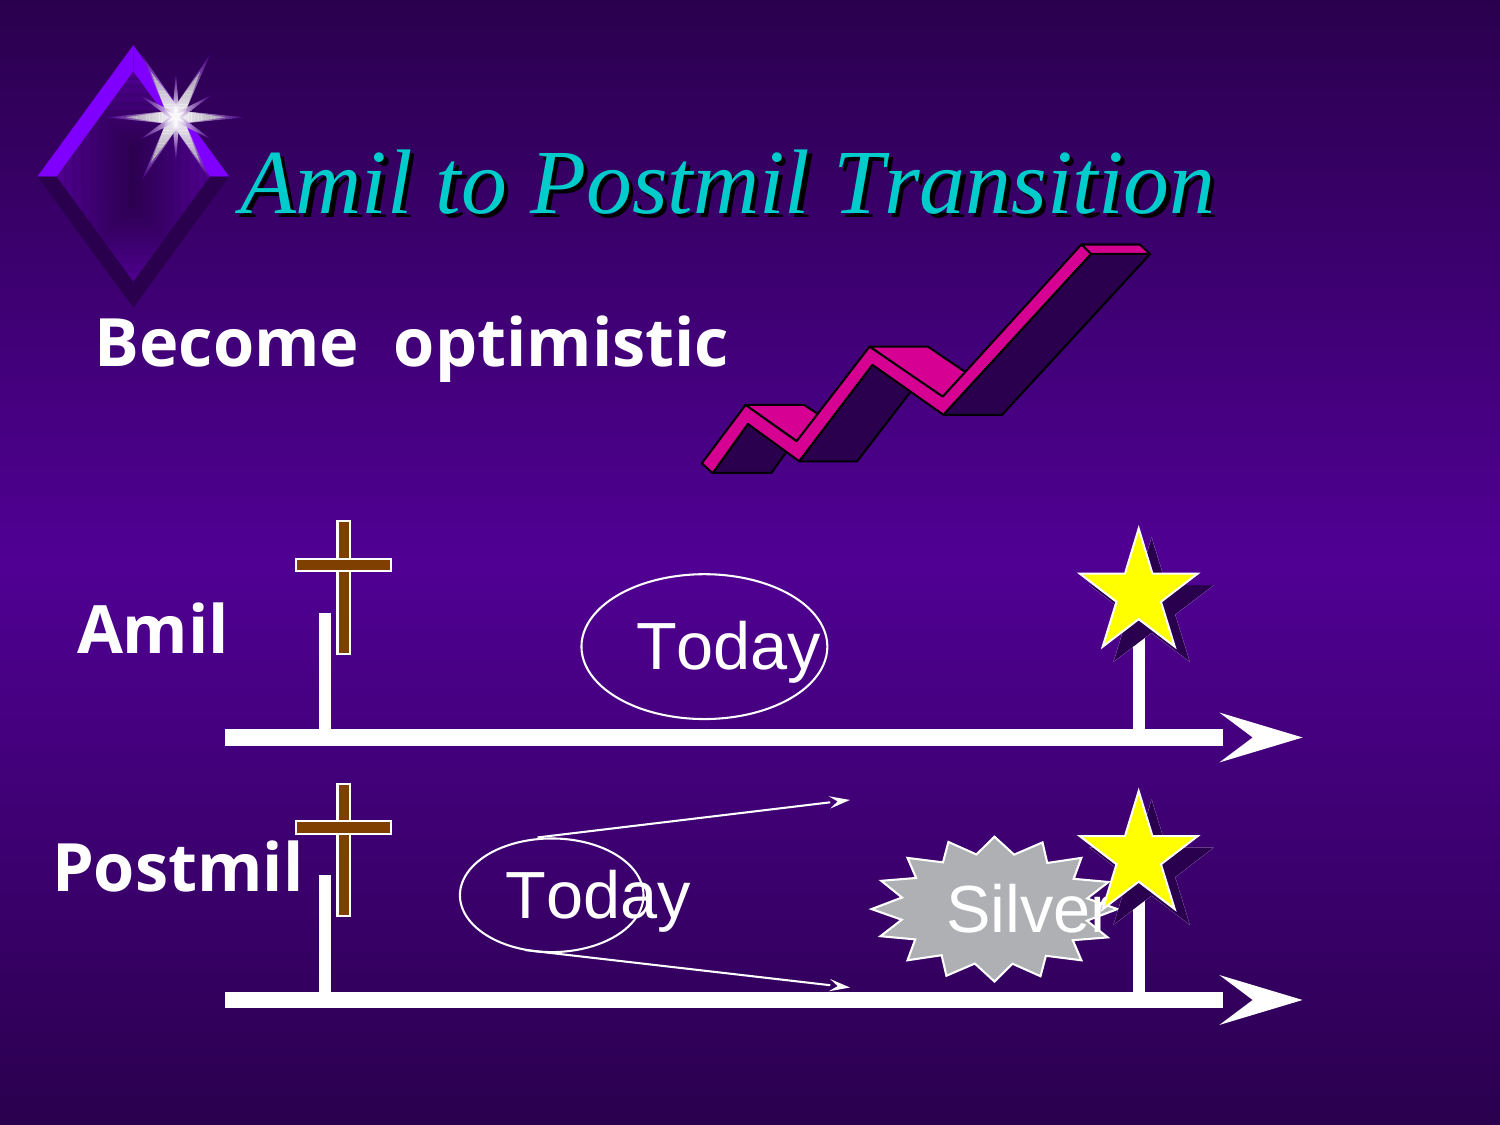

# Amil to Postmil Transition
 Become optimistic
Today
Amil
Today
Postmil
Silver